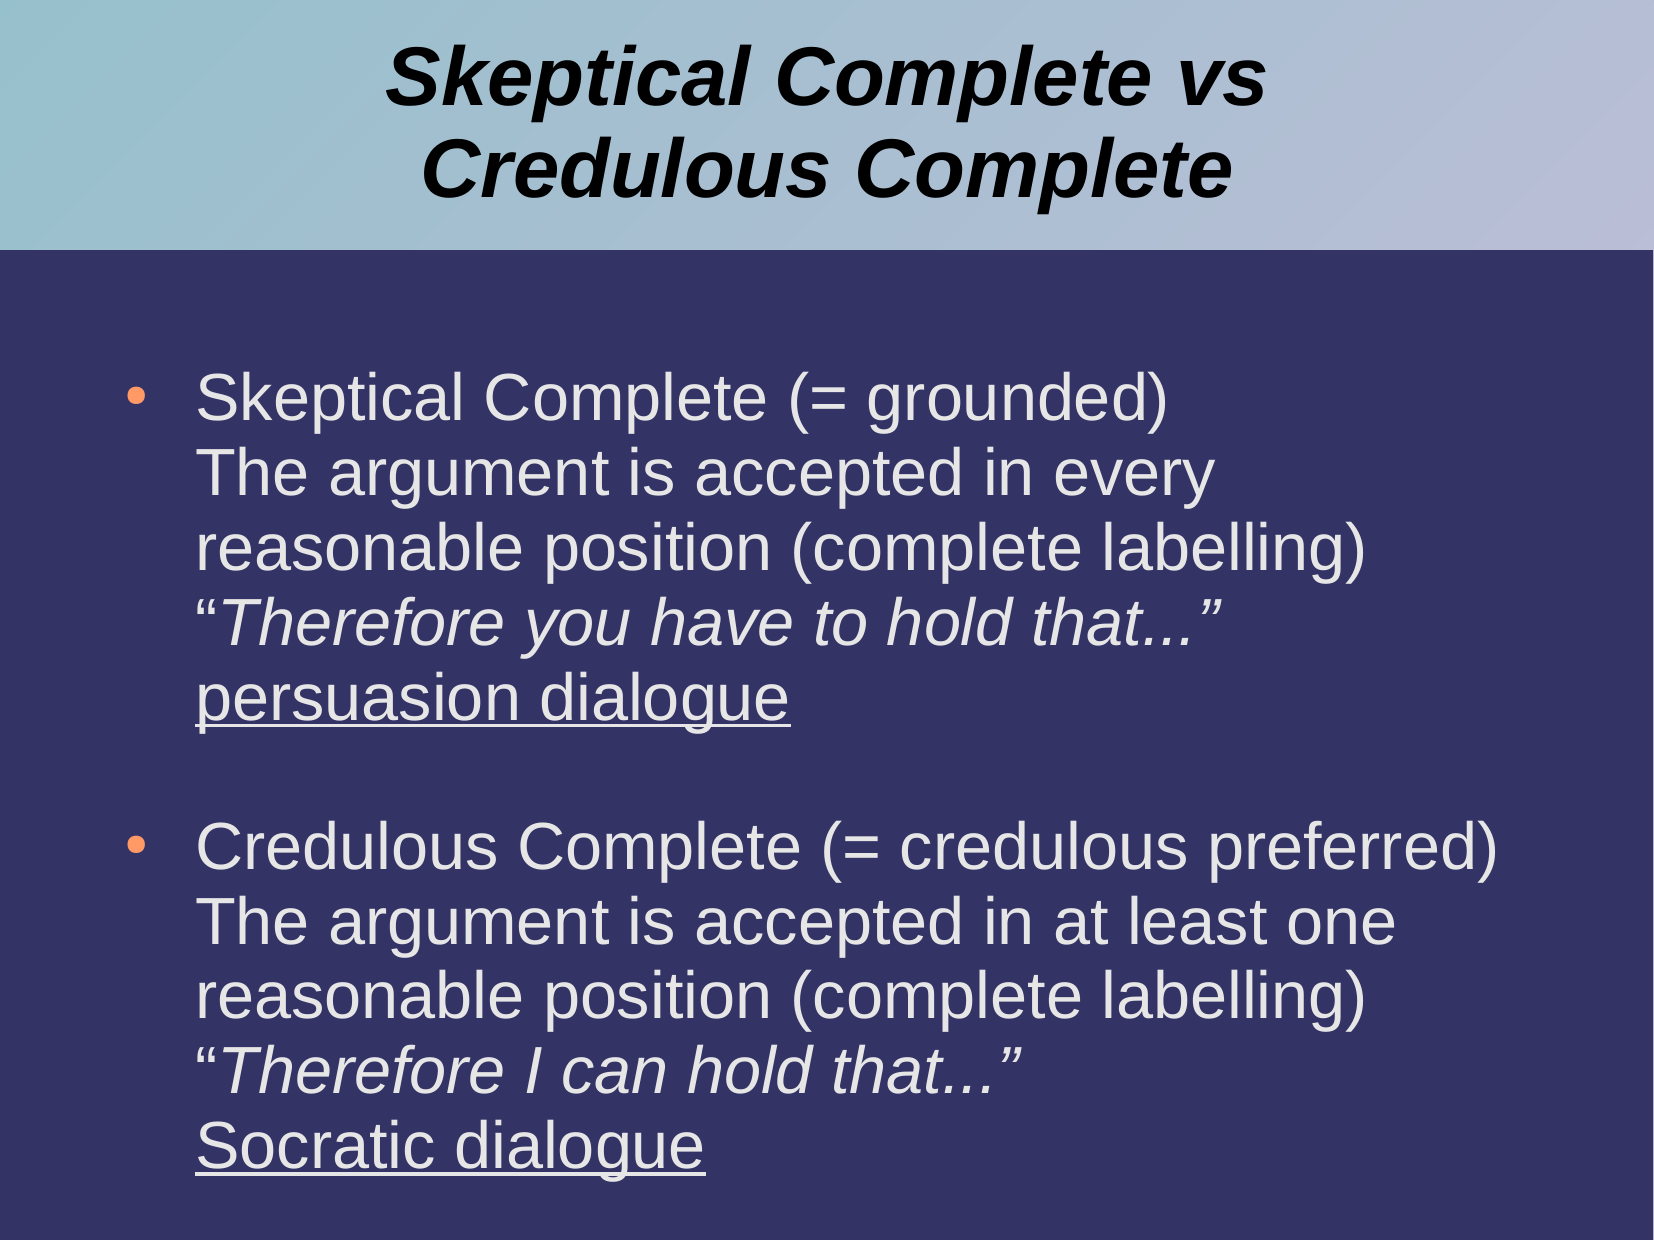

# Skeptical Complete vs Credulous Complete
Skeptical Complete (= grounded)
The argument is accepted in every
reasonable position (complete labelling)
“Therefore you have to hold that...”
persuasion dialogue
Credulous Complete (= credulous preferred)
The argument is accepted in at least one
reasonable position (complete labelling)
“Therefore I can hold that...”
Socratic dialogue